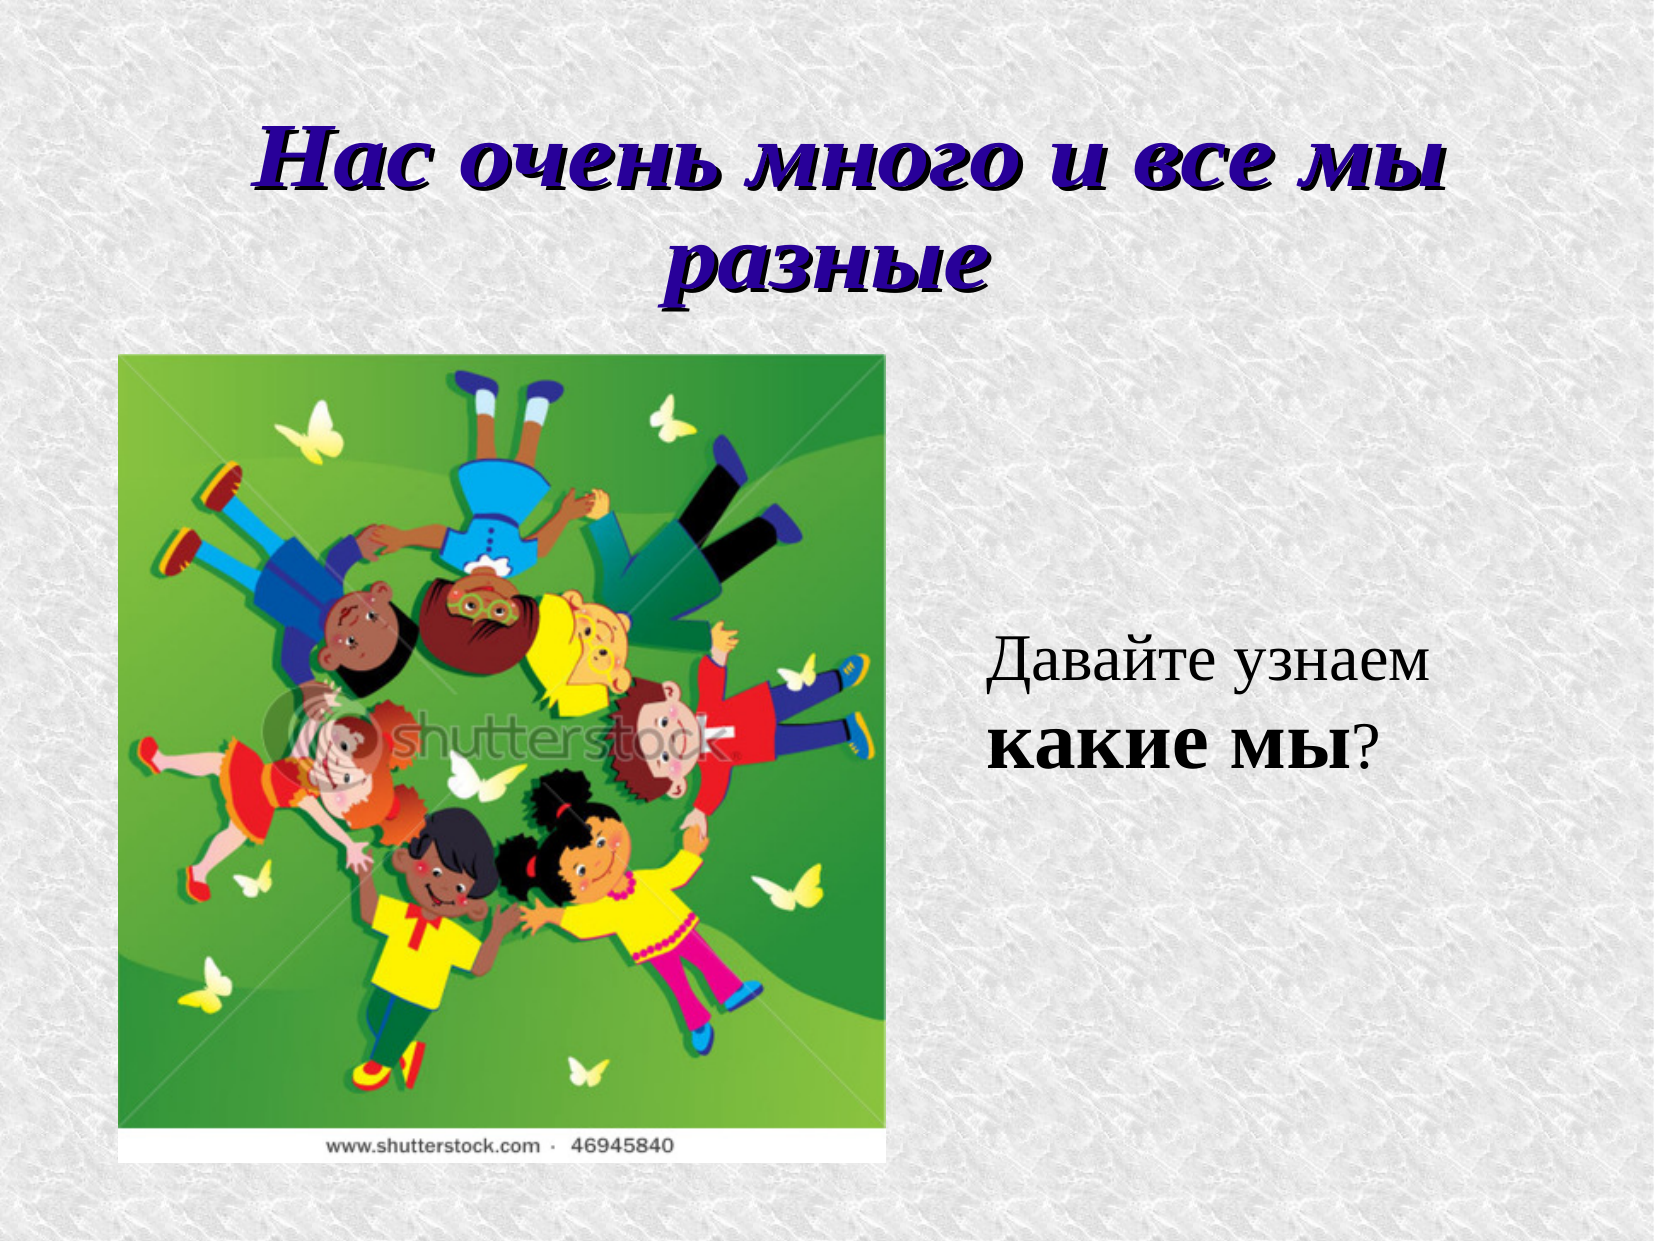

# Нас очень много и все мы разные
Давайте узнаем какие мы?